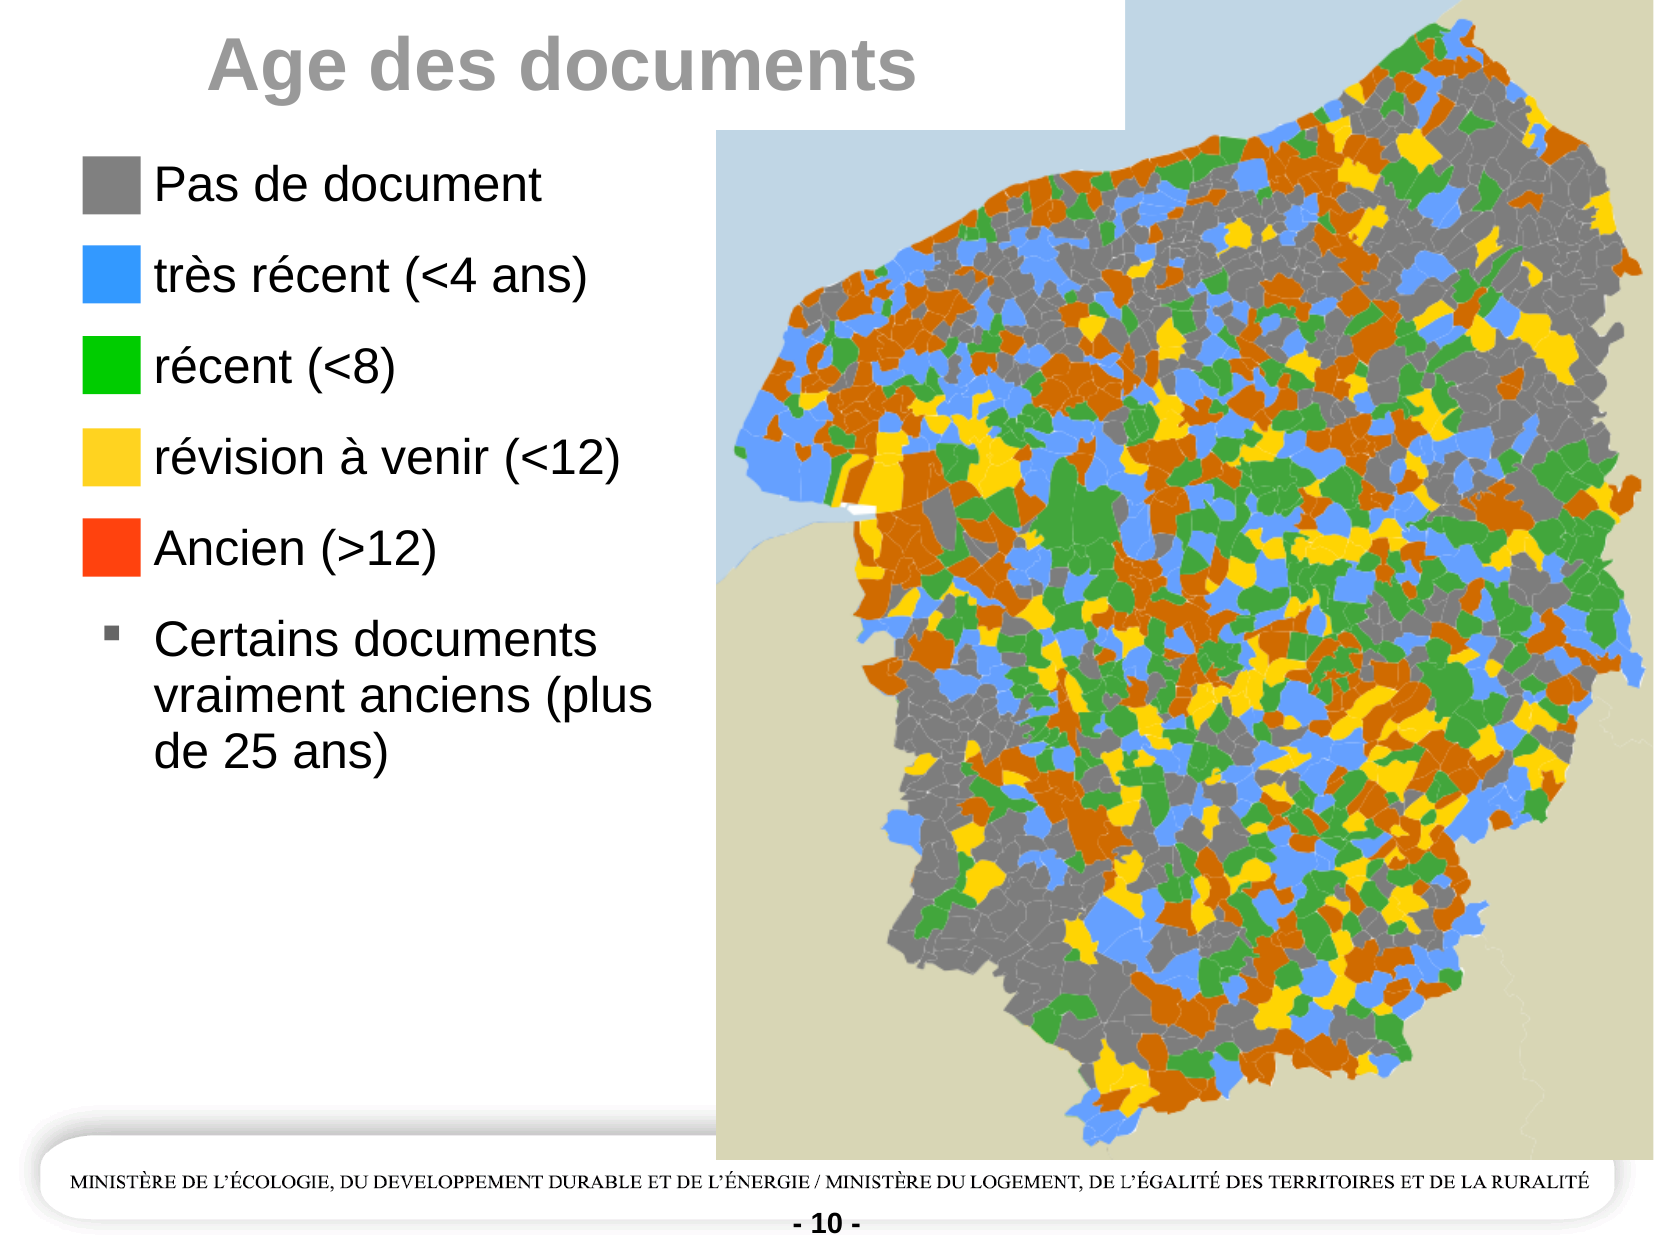

# Age des documents
Pas de document
très récent (<4 ans)
récent (<8)
révision à venir (<12)
Ancien (>12)
Certains documents vraiment anciens (plus de 25 ans)